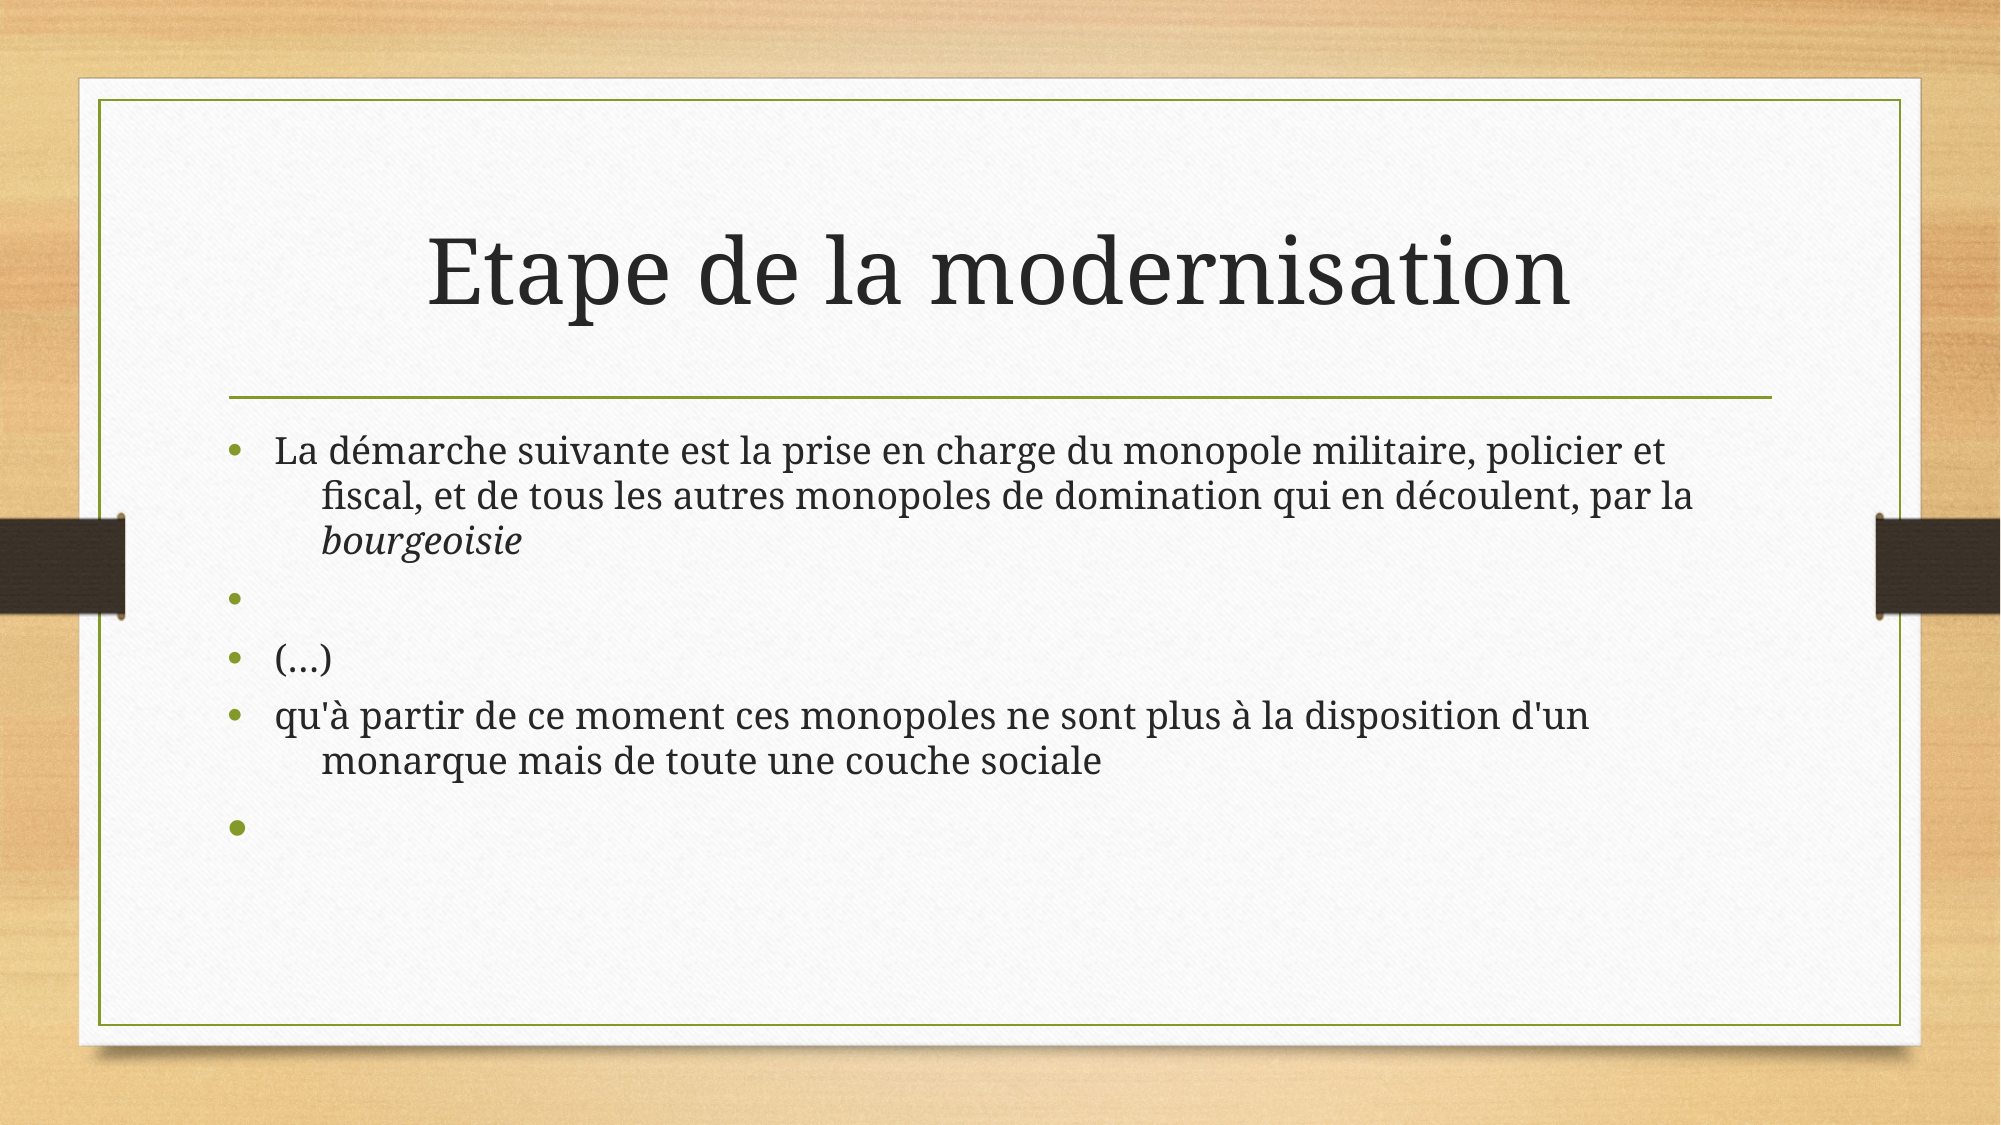

# Etape de la modernisation
La démarche suivante est la prise en charge du monopole militaire, policier et fiscal, et de tous les autres monopoles de domination qui en découlent, par la bourgeoisie
(…)
qu'à partir de ce moment ces monopoles ne sont plus à la disposition d'un monarque mais de toute une couche sociale